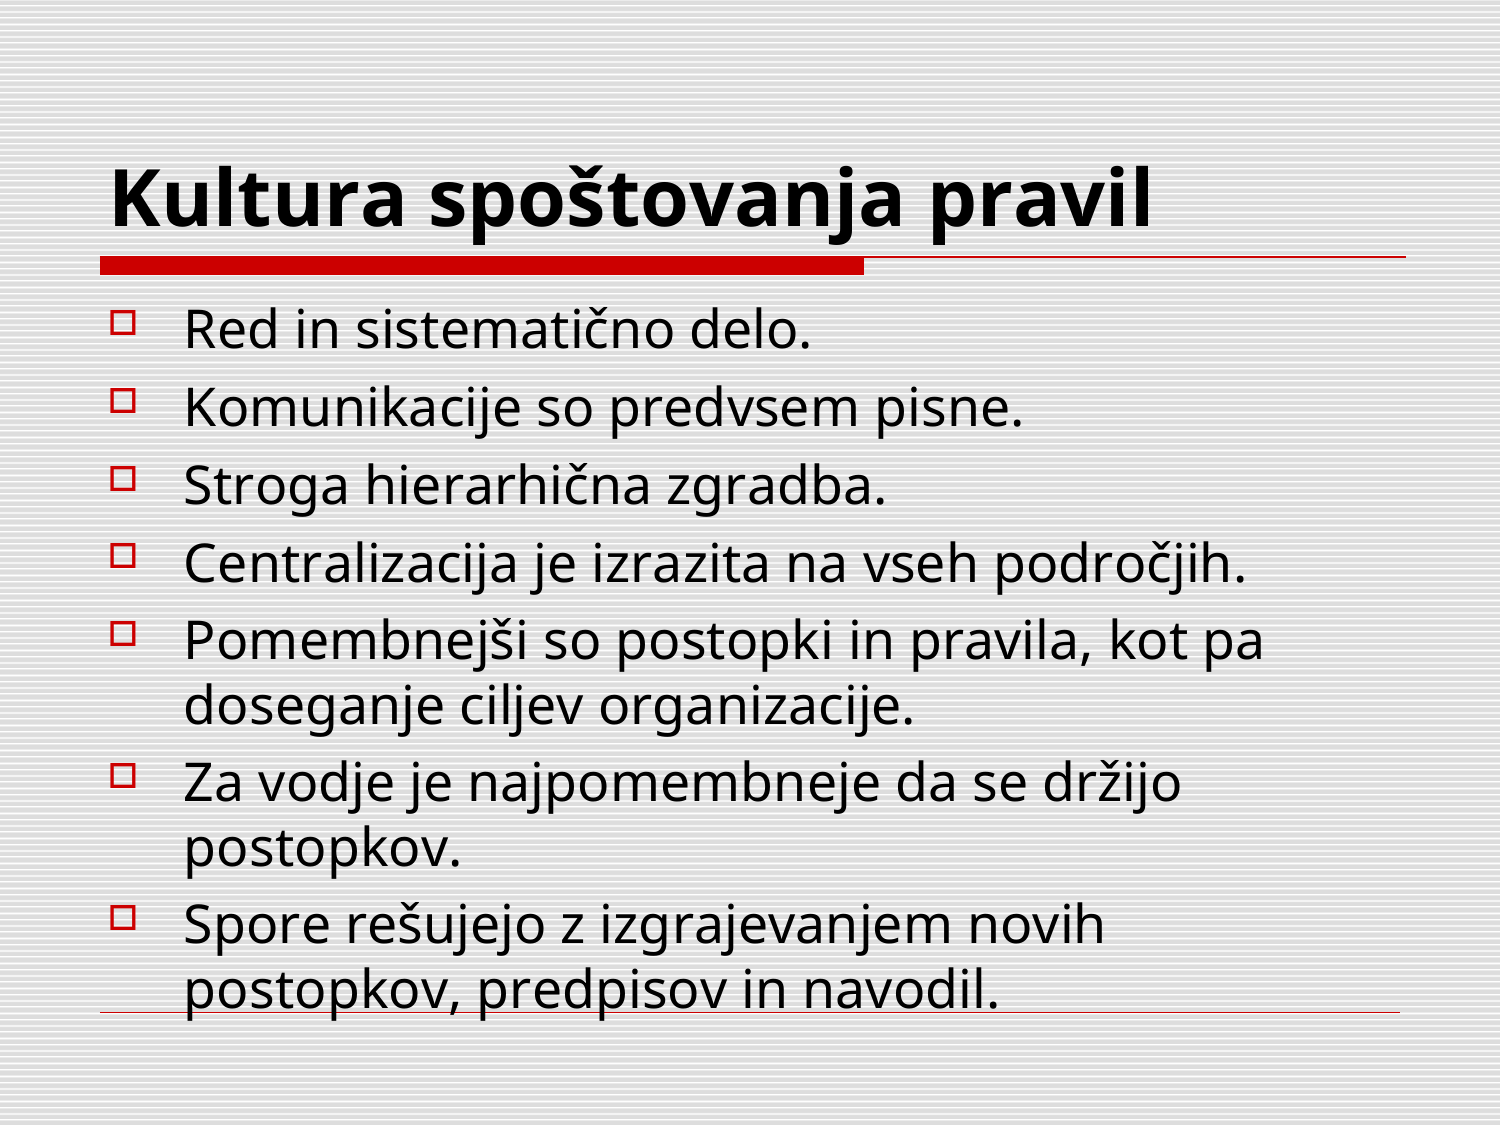

# Kultura spoštovanja pravil
Red in sistematično delo.
Komunikacije so predvsem pisne.
Stroga hierarhična zgradba.
Centralizacija je izrazita na vseh področjih.
Pomembnejši so postopki in pravila, kot pa doseganje ciljev organizacije.
Za vodje je najpomembneje da se držijo postopkov.
Spore rešujejo z izgrajevanjem novih postopkov, predpisov in navodil.